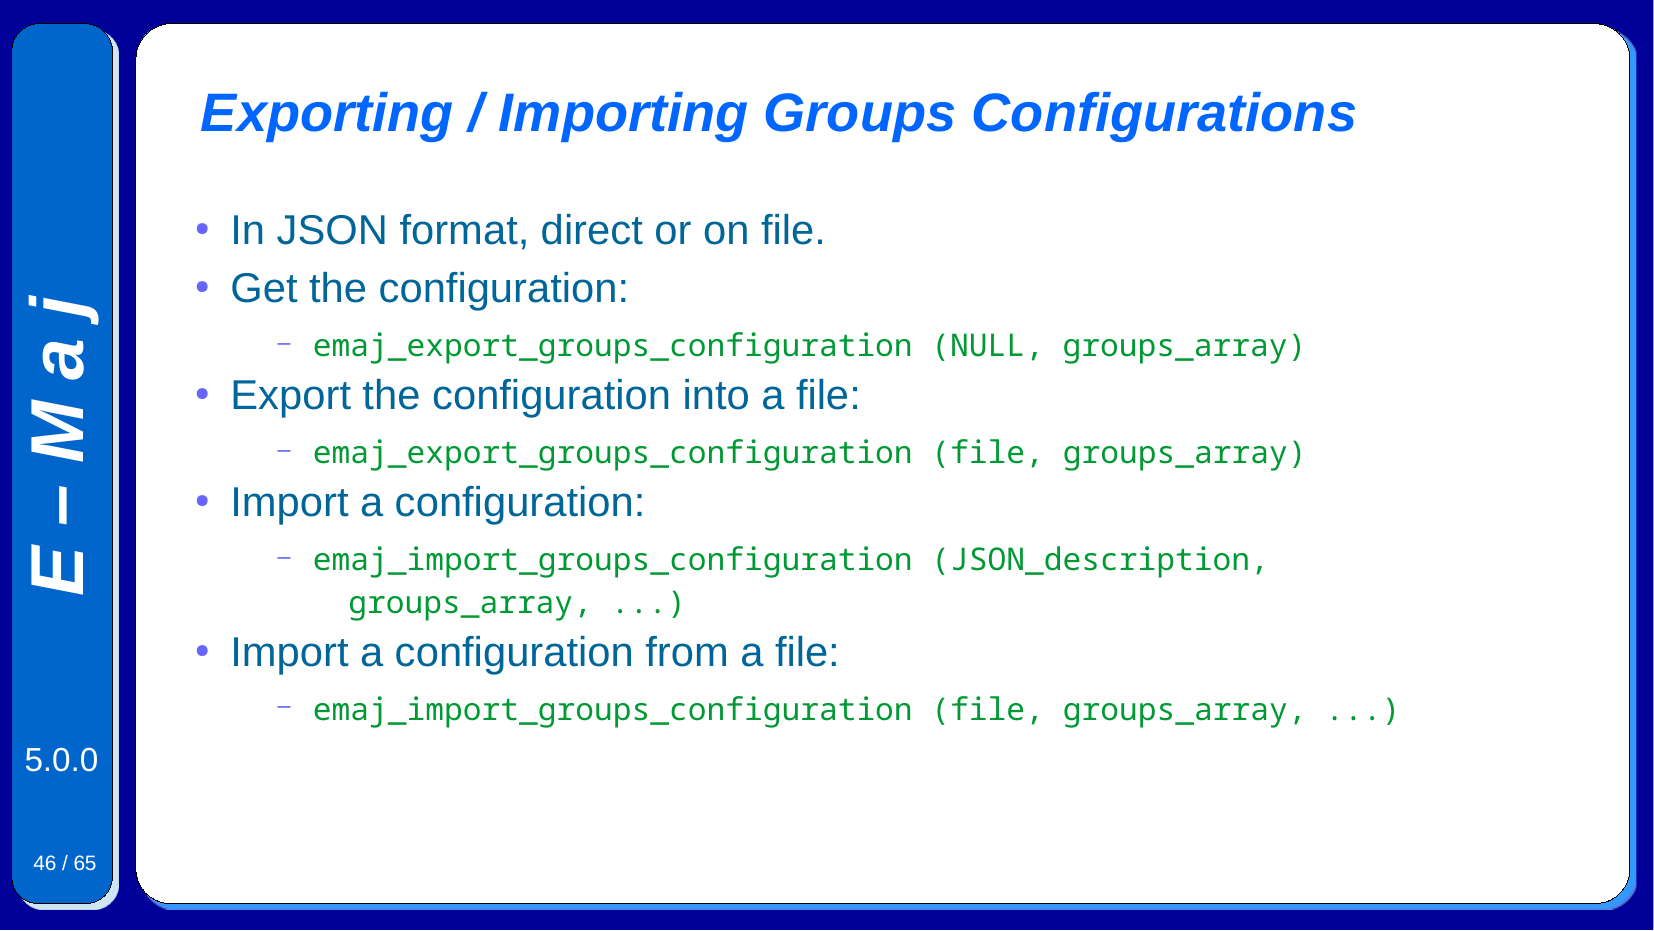

# Exporting / Importing Groups Configurations
In JSON format, direct or on file.
Get the configuration:
emaj_export_groups_configuration (NULL, groups_array)
Export the configuration into a file:
emaj_export_groups_configuration (file, groups_array)
Import a configuration:
emaj_import_groups_configuration (JSON_description, groups_array, ...)
Import a configuration from a file:
emaj_import_groups_configuration (file, groups_array, ...)